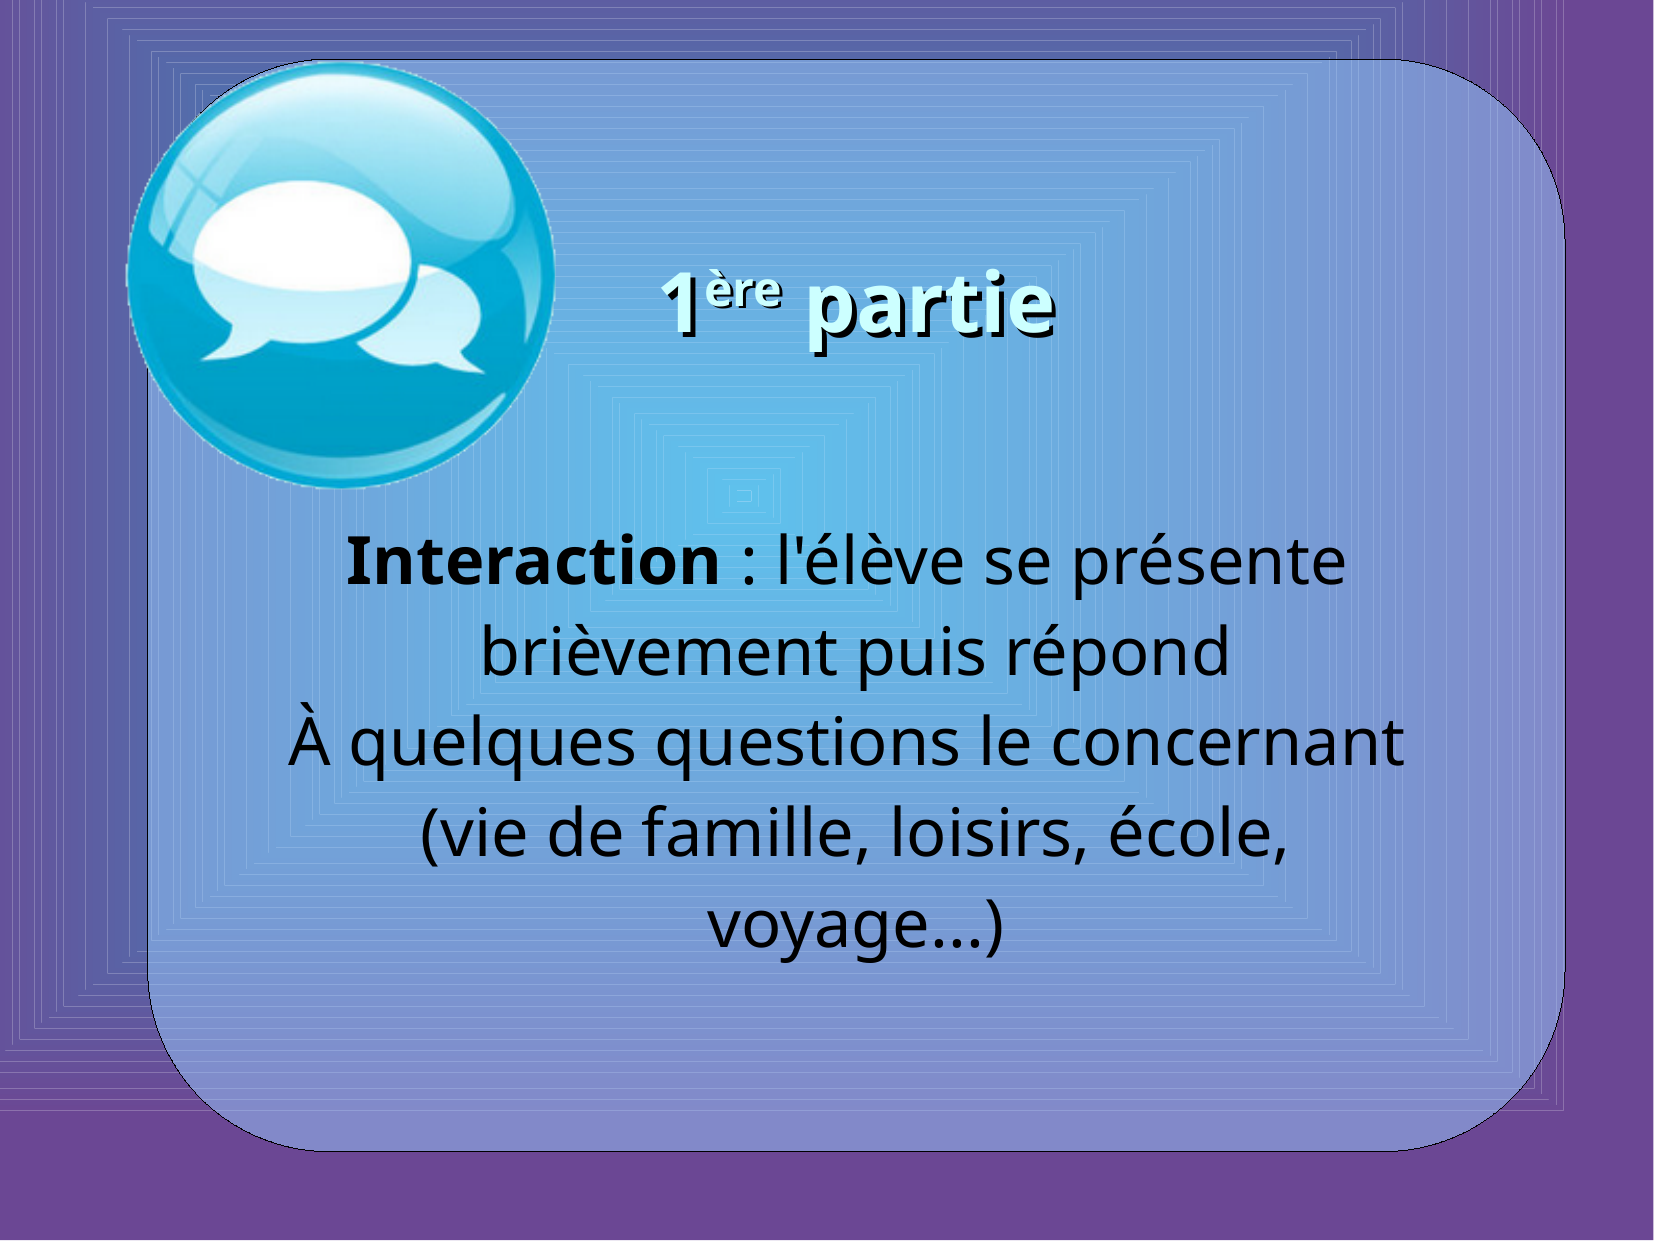

1ère partie
Interaction : l'élève se présente
brièvement puis répond
À quelques questions le concernant
(vie de famille, loisirs, école,
voyage...)